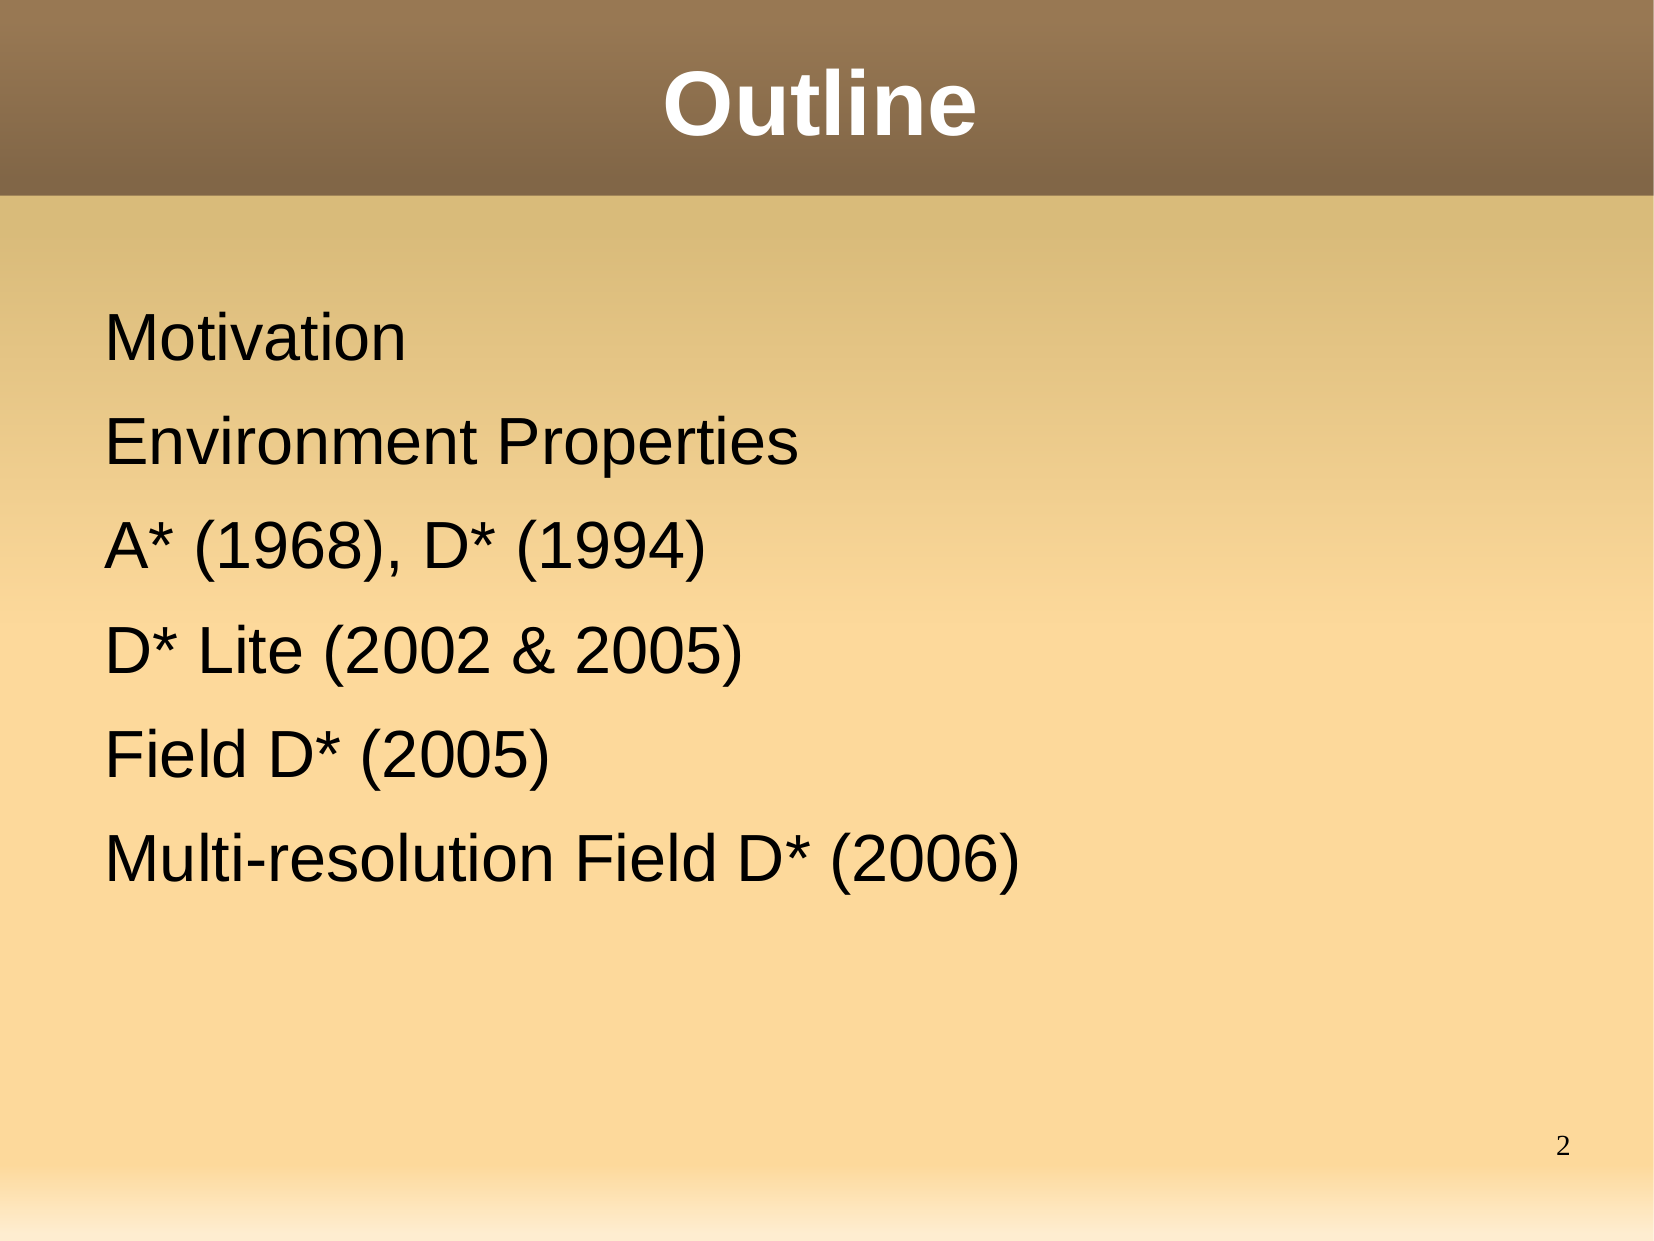

# Outline
Motivation
Environment Properties
A* (1968), D* (1994)
D* Lite (2002 & 2005)
Field D* (2005)
Multi-resolution Field D* (2006)
2